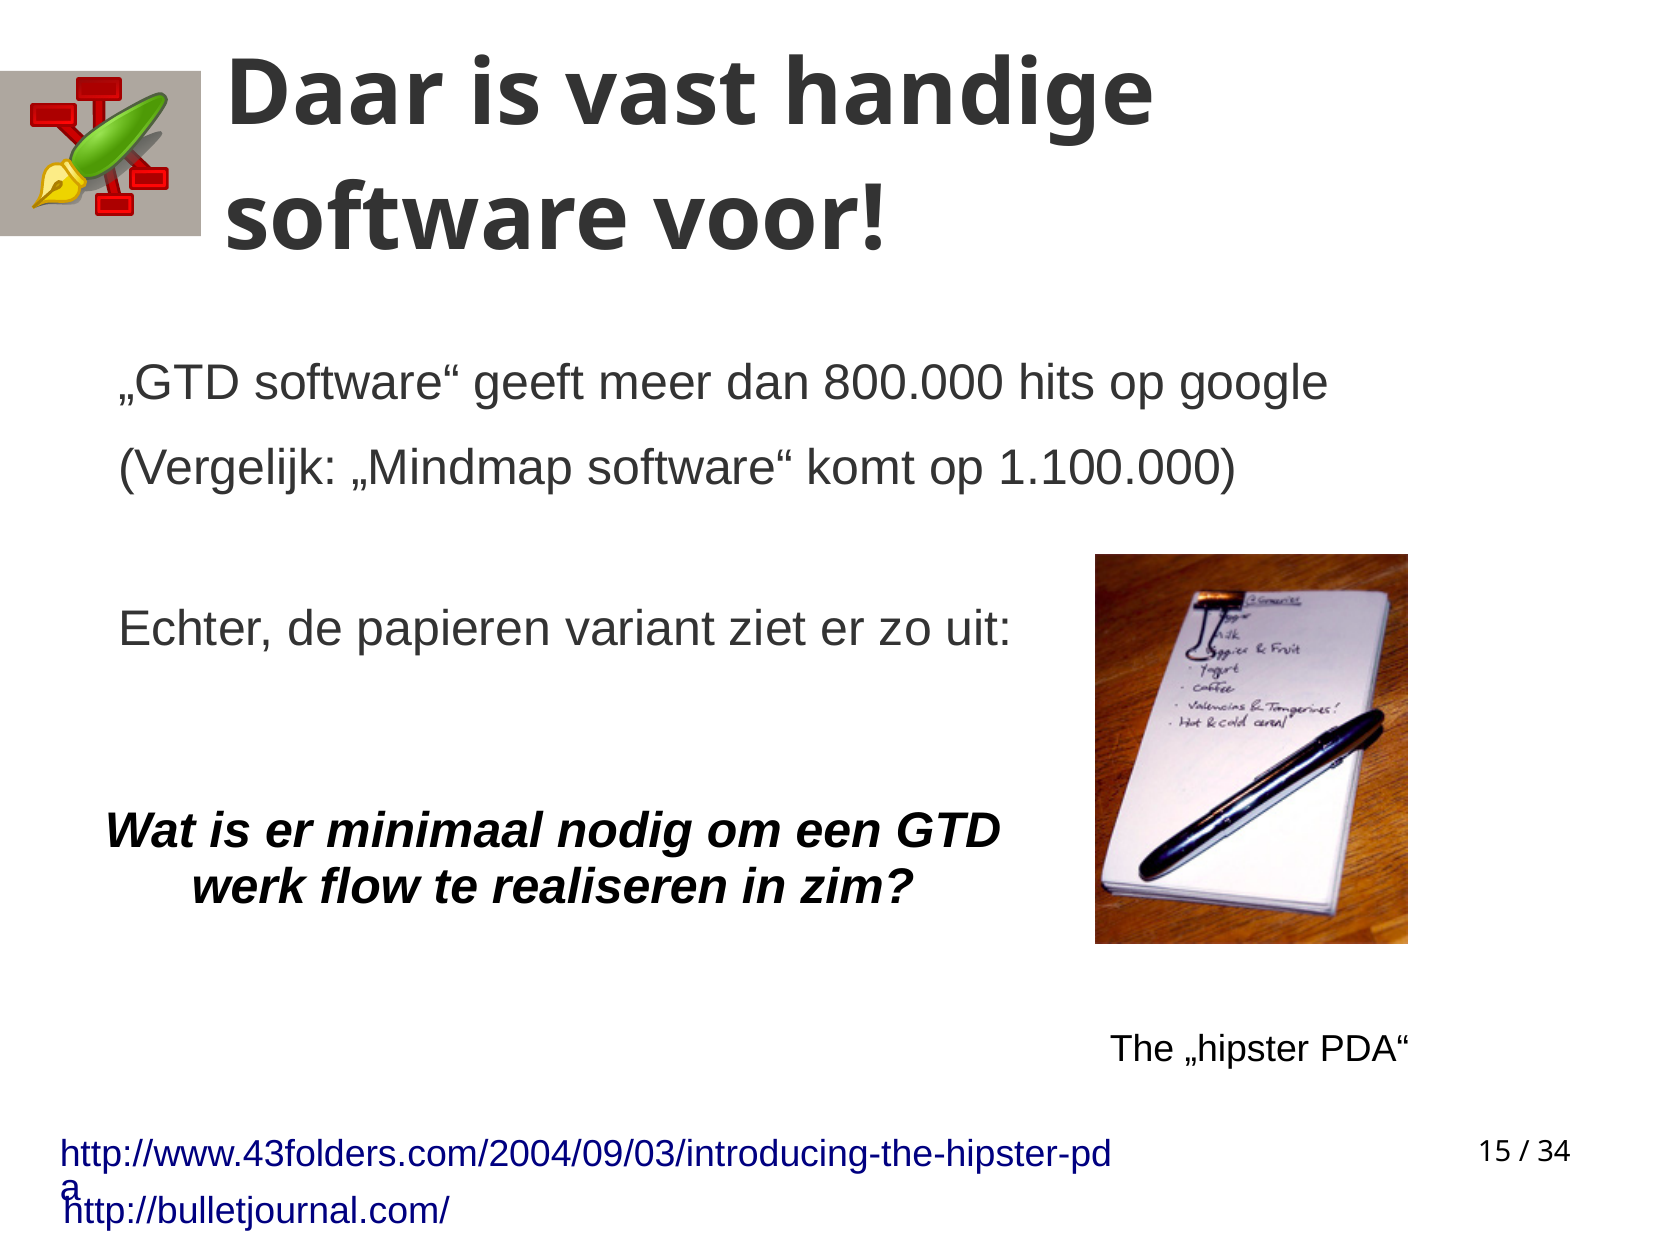

# Daar is vast handige software voor!
„GTD software“ geeft meer dan 800.000 hits op google
(Vergelijk: „Mindmap software“ komt op 1.100.000)
Echter, de papieren variant ziet er zo uit:
Wat is er minimaal nodig om een GTD werk flow te realiseren in zim?
The „hipster PDA“
http://www.43folders.com/2004/09/03/introducing-the-hipster-pda
15
http://bulletjournal.com/